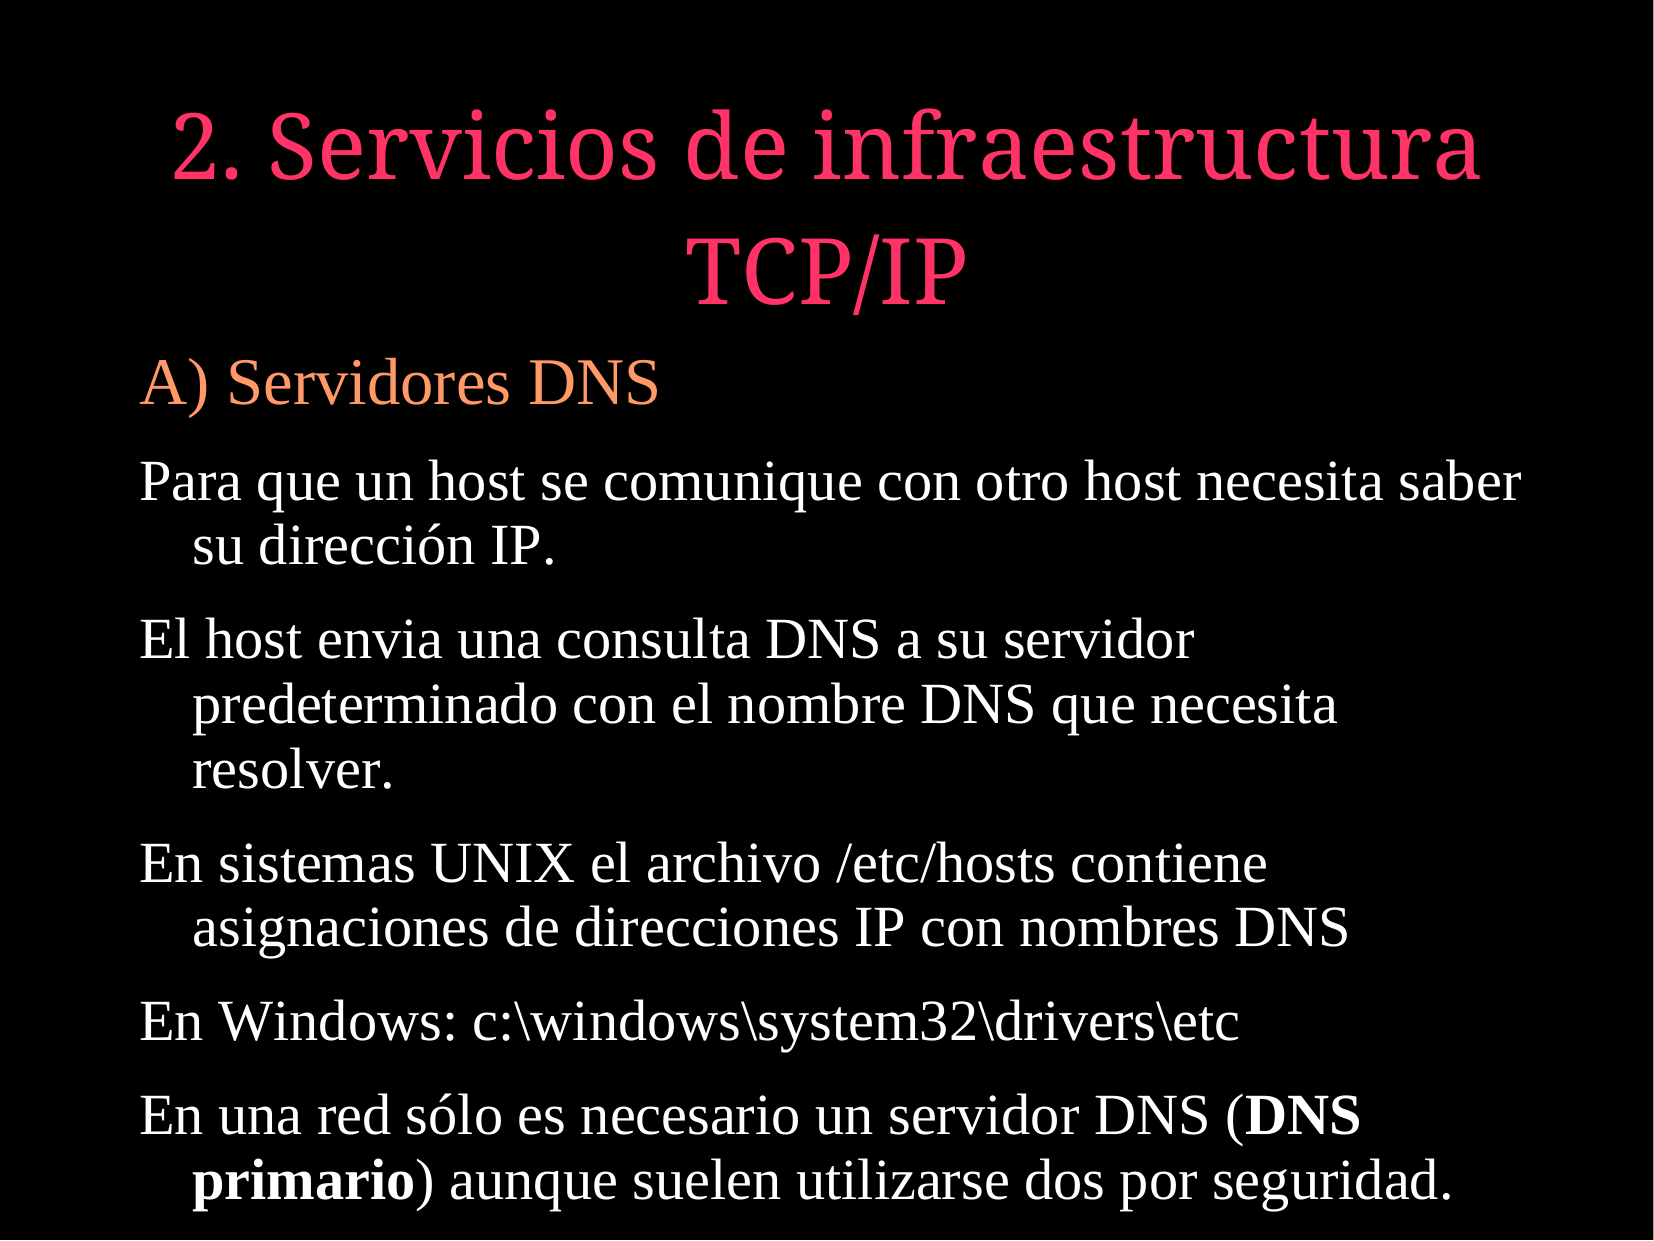

# 2. Servicios de infraestructura TCP/IP
A) Servidores DNS
Para que un host se comunique con otro host necesita saber su dirección IP.
El host envia una consulta DNS a su servidor predeterminado con el nombre DNS que necesita resolver.
En sistemas UNIX el archivo /etc/hosts contiene asignaciones de direcciones IP con nombres DNS
En Windows: c:\windows\system32\drivers\etc
En una red sólo es necesario un servidor DNS (DNS primario) aunque suelen utilizarse dos por seguridad.